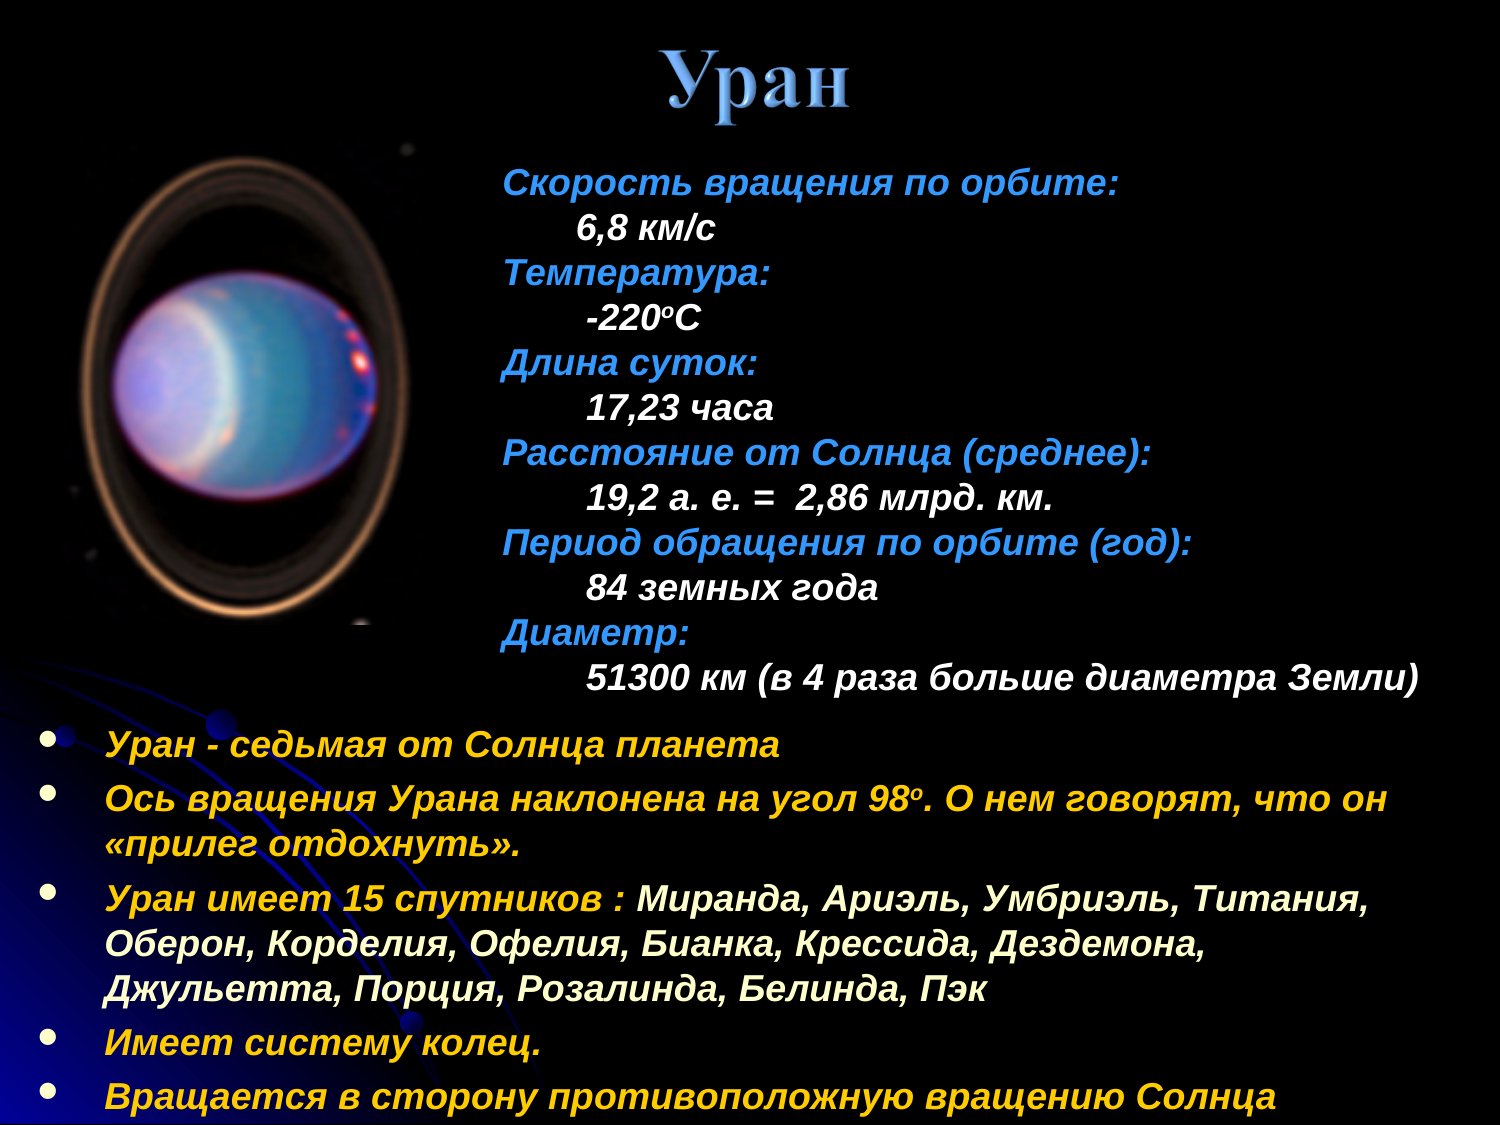

Скорость вращения по орбите:
 6,8 км/с
Температура:
 -220oC
Длина суток:
 17,23 часа
Расстояние от Солнца (среднее):
 19,2 а. е. = 2,86 млрд. км.
Период обращения по орбите (год):
 84 земных года
Диаметр:
 51300 км (в 4 раза больше диаметра Земли)
Уран - седьмая от Солнца планета
Ось вращения Урана наклонена на угол 98o. О нем говорят, что он «прилег отдохнуть».
Уран имеет 15 спутников : Миранда, Ариэль, Умбриэль, Титания, Оберон, Корделия, Офелия, Бианка, Крессида, Дездемона, Джульетта, Порция, Розалинда, Белинда, Пэк
Имеет систему колец.
Вращается в сторону противоположную вращению Солнца